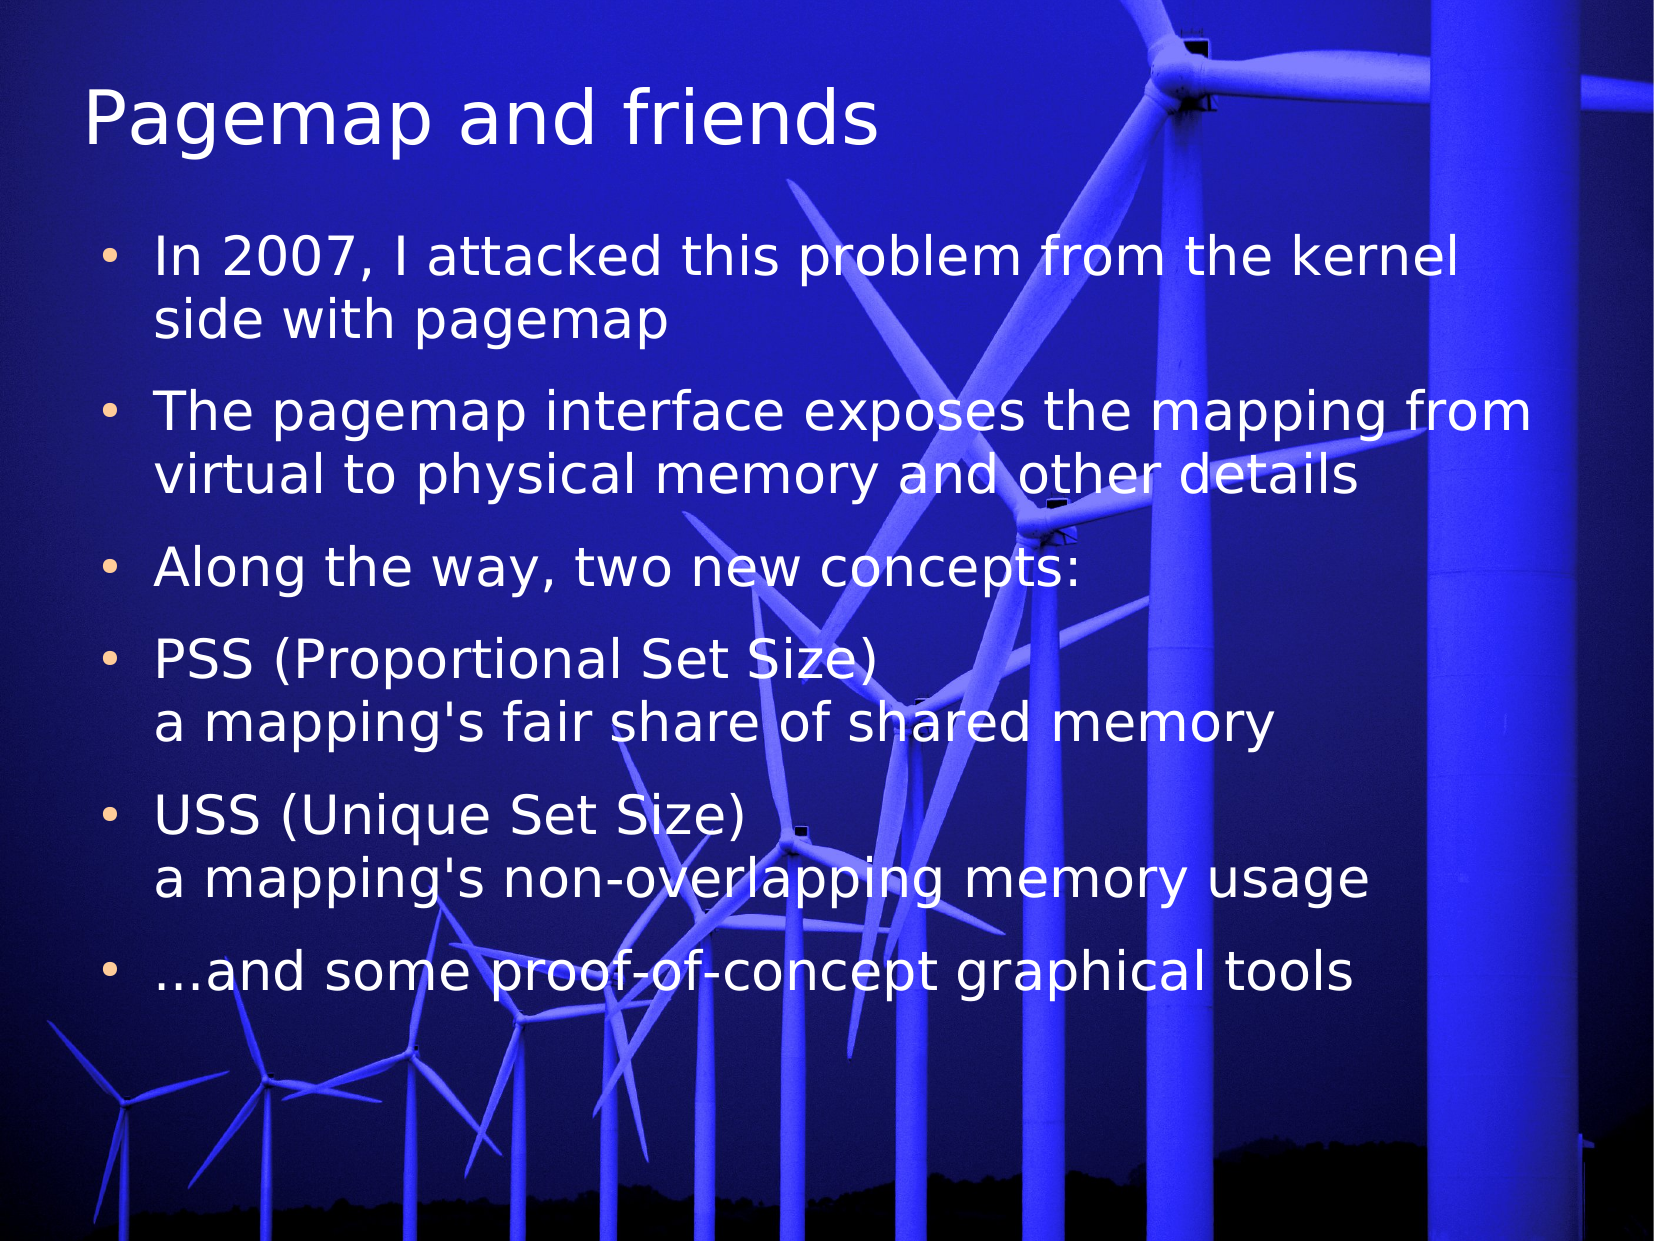

# Pagemap and friends
In 2007, I attacked this problem from the kernel side with pagemap
The pagemap interface exposes the mapping from virtual to physical memory and other details
Along the way, two new concepts:
PSS (Proportional Set Size)
a mapping's fair share of shared memory
USS (Unique Set Size)
a mapping's non-overlapping memory usage
...and some proof-of-concept graphical tools